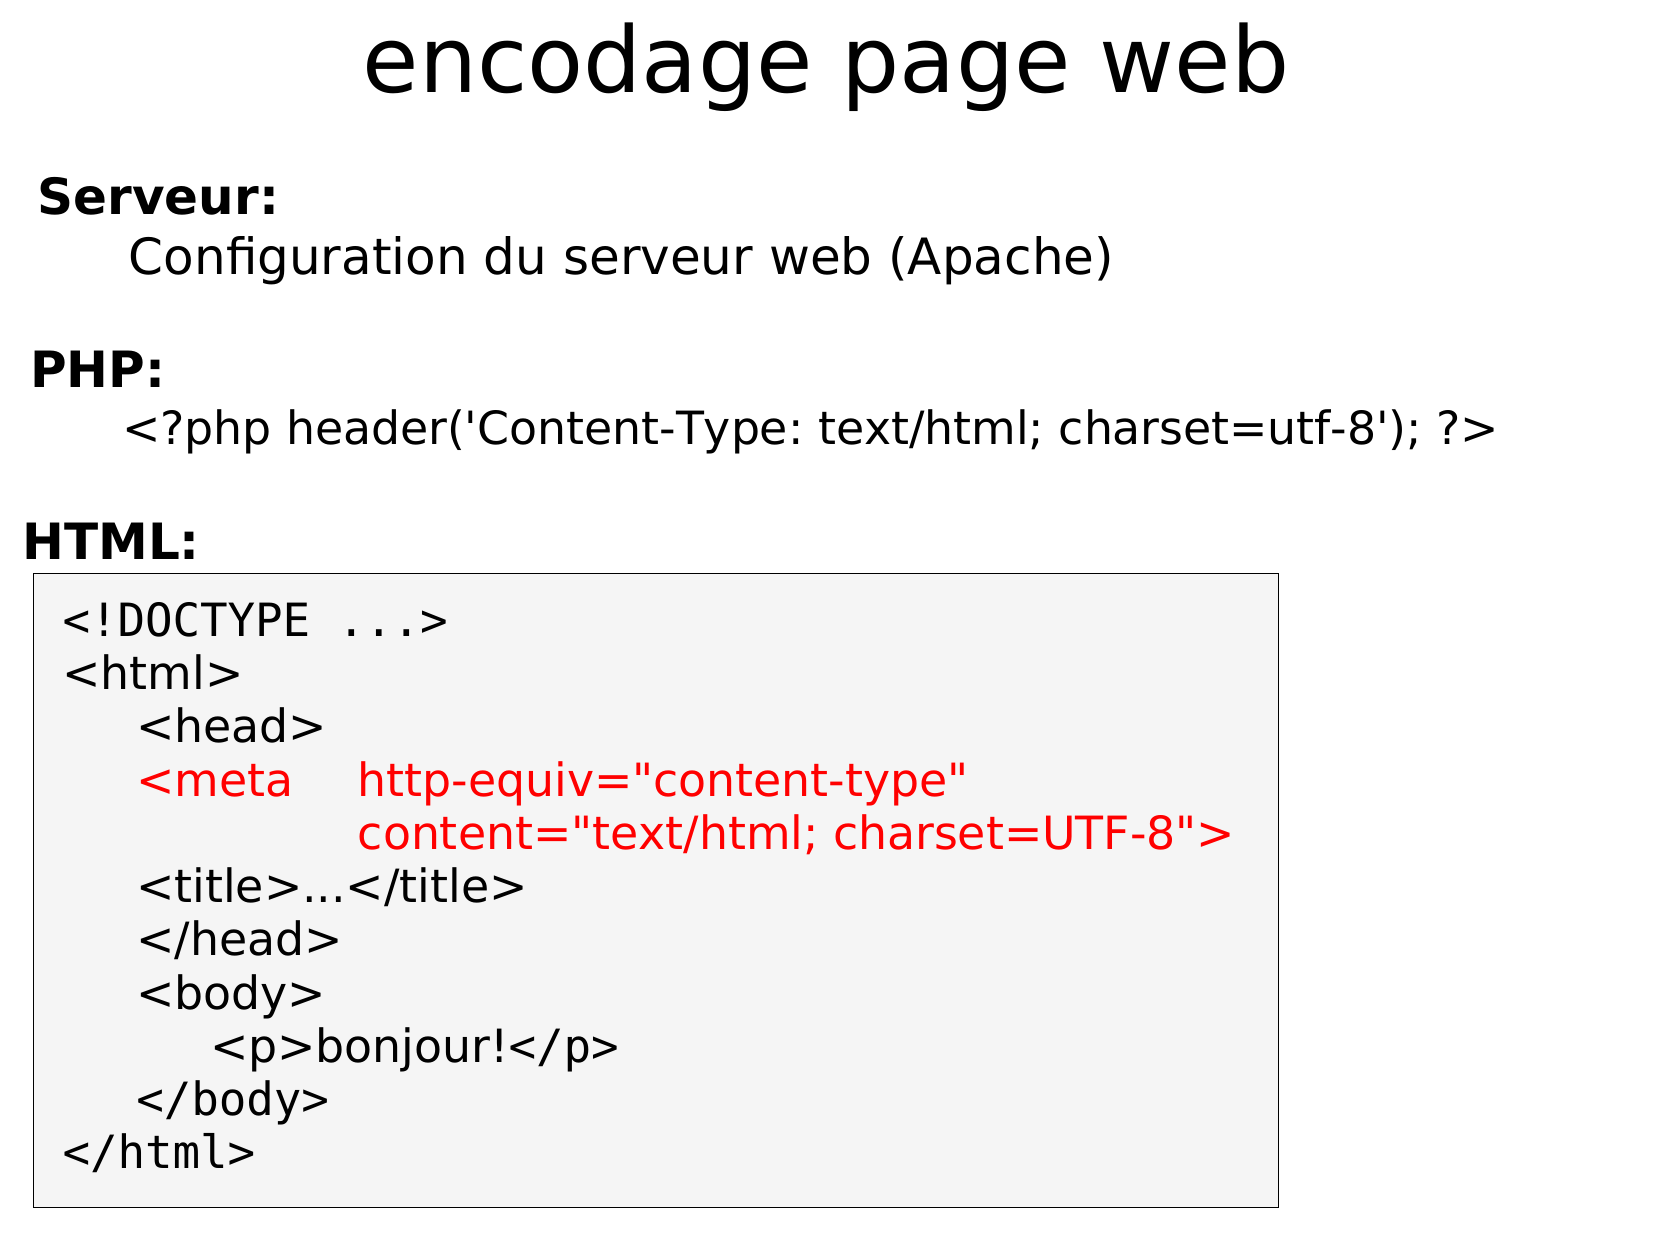

# encodage page web
Serveur:
Configuration du serveur web (Apache)
PHP:
<?php header('Content-Type: text/html; charset=utf-8'); ?>
HTML:
<!DOCTYPE ...>
<html>
	<head>
	<meta 	http-equiv="content-type"
			 	content="text/html; charset=UTF-8">
 	<title>...</title>
	</head>
	<body>
		<p>bonjour!</p>
	</body>
</html>